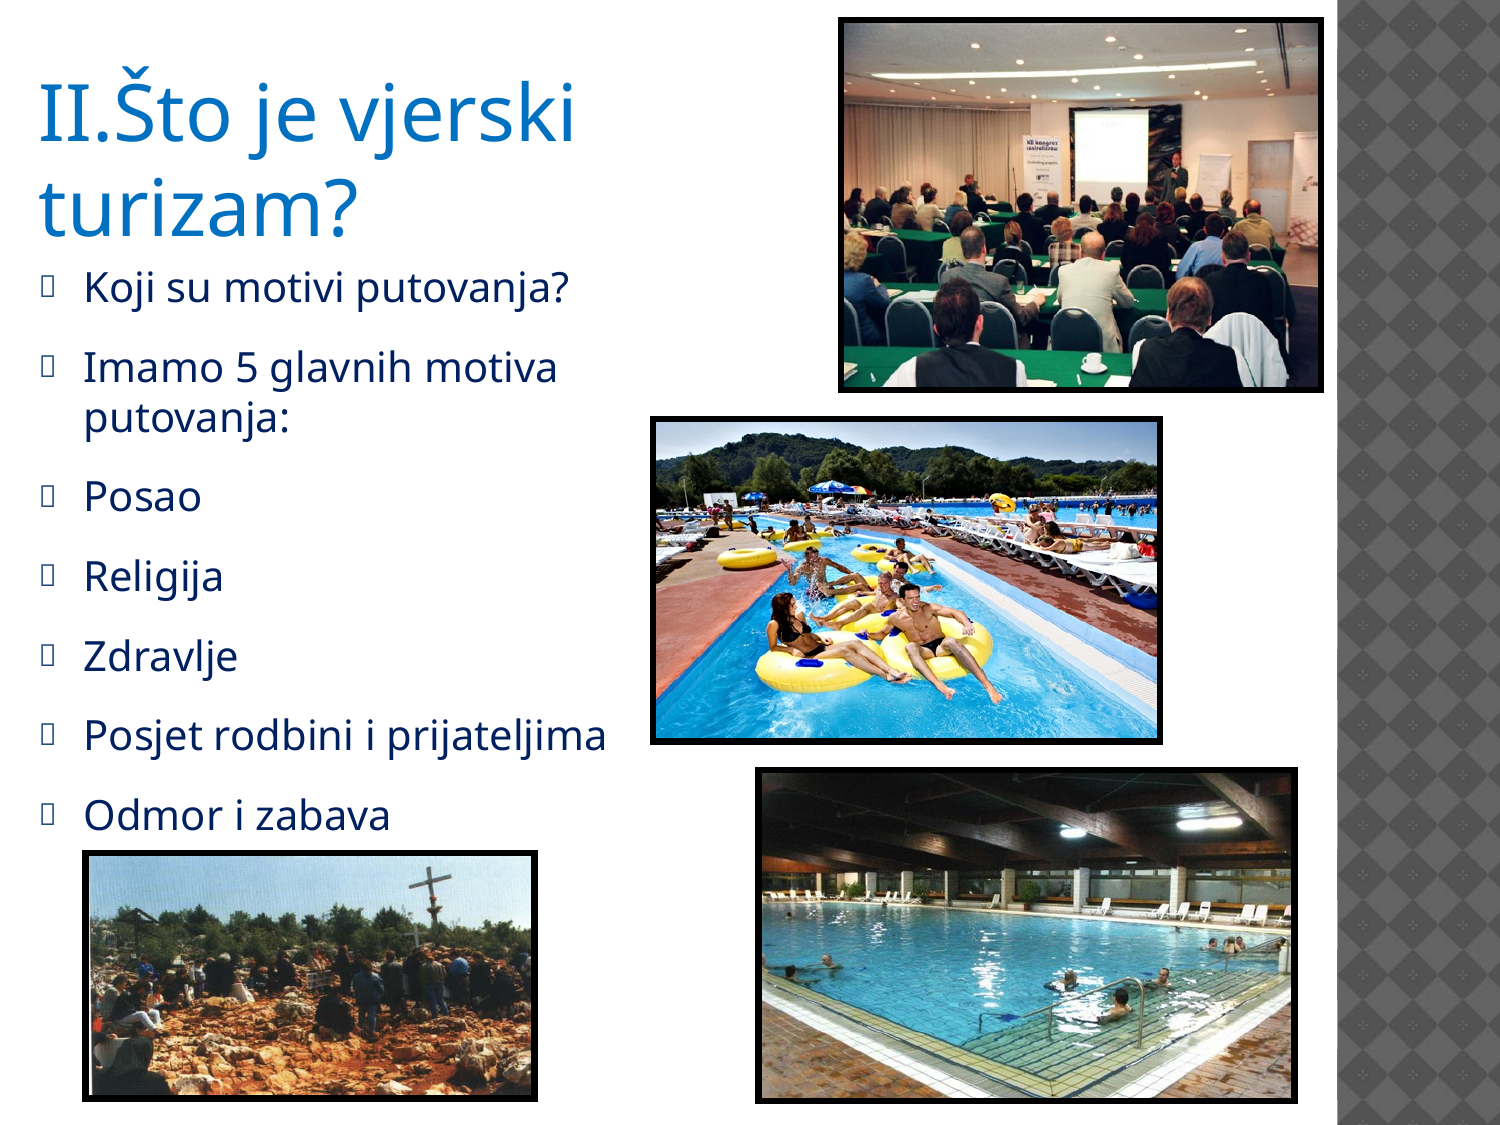

# II.Što je vjerski turizam?
Koji su motivi putovanja?
Imamo 5 glavnih motiva putovanja:
Posao
Religija
Zdravlje
Posjet rodbini i prijateljima
Odmor i zabava